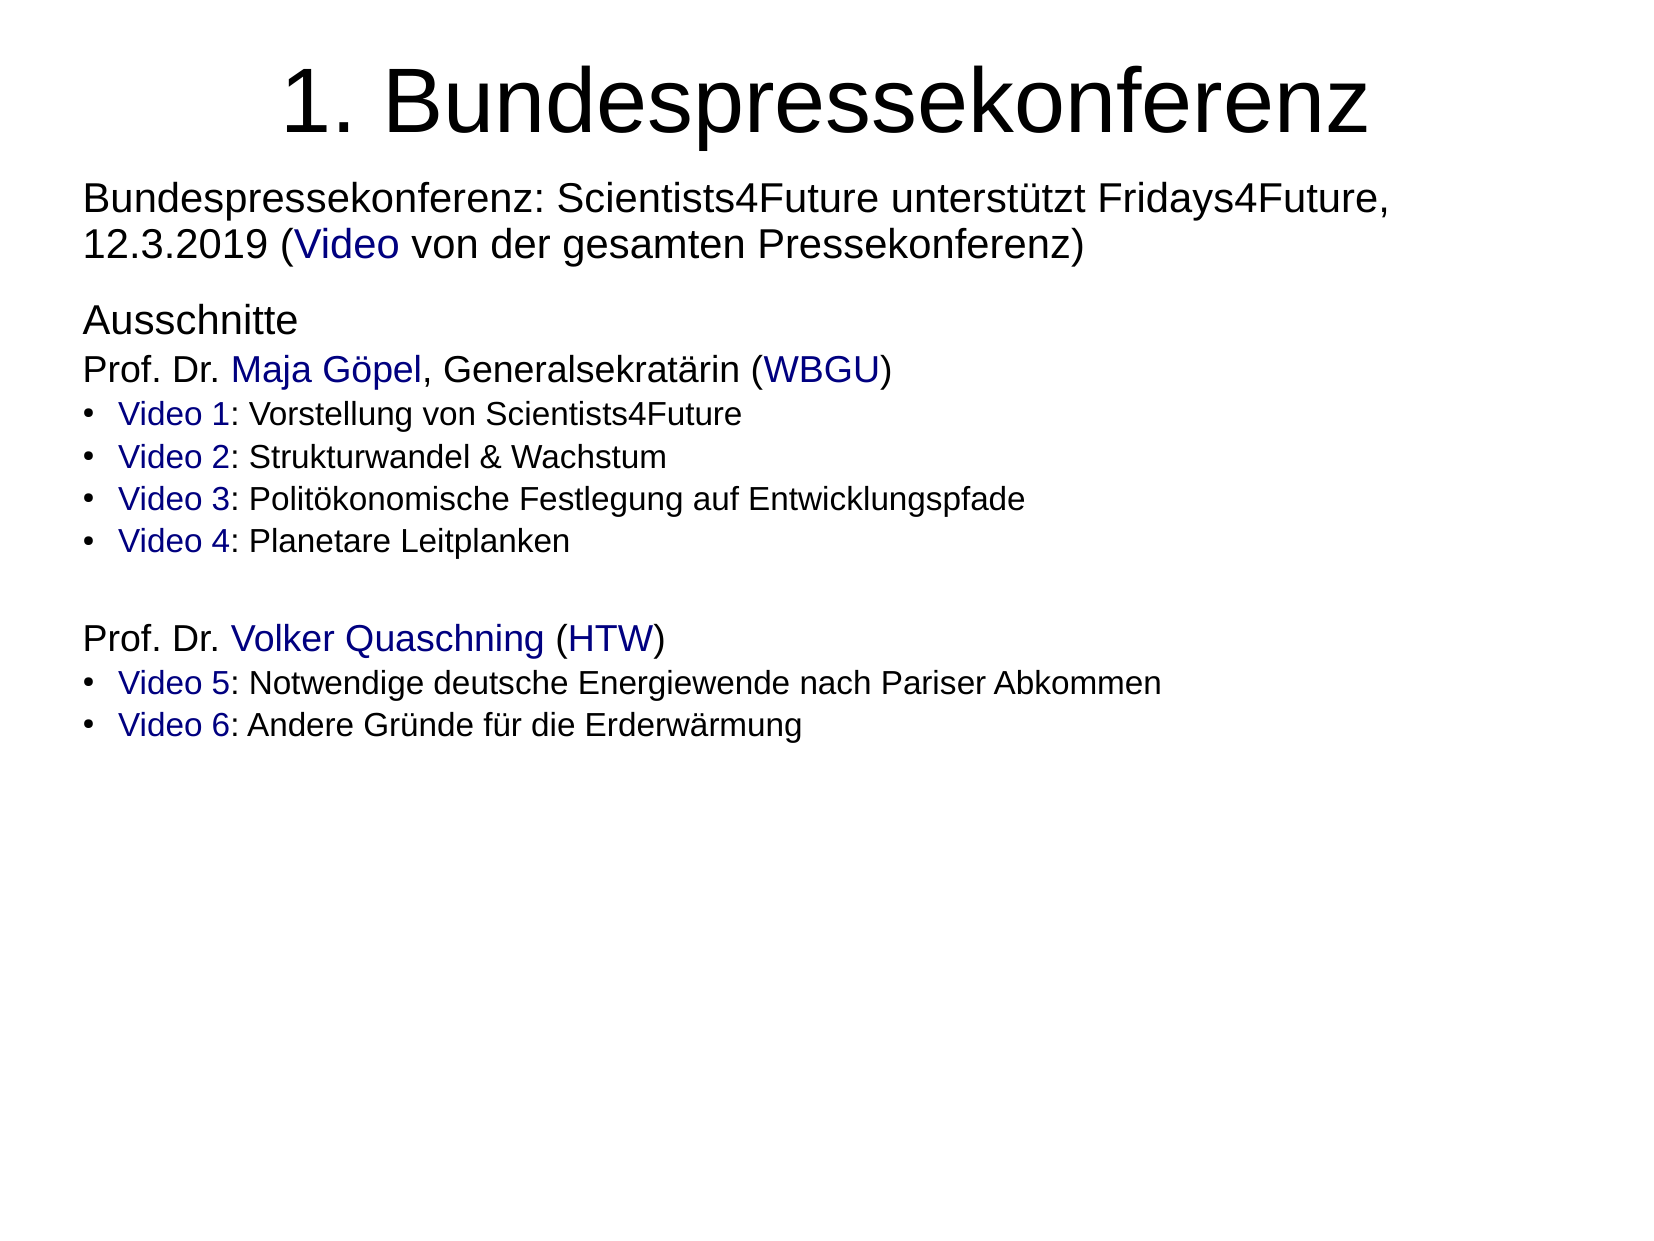

# 1. Bundespressekonferenz
Bundespressekonferenz: Scientists4Future unterstützt Fridays4Future, 12.3.2019 (Video von der gesamten Pressekonferenz)
Ausschnitte
Prof. Dr. Maja Göpel, Generalsekratärin (WBGU)
Video 1: Vorstellung von Scientists4Future
Video 2: Strukturwandel & Wachstum
Video 3: Politökonomische Festlegung auf Entwicklungspfade
Video 4: Planetare Leitplanken
Prof. Dr. Volker Quaschning (HTW)
Video 5: Notwendige deutsche Energiewende nach Pariser Abkommen
Video 6: Andere Gründe für die Erderwärmung